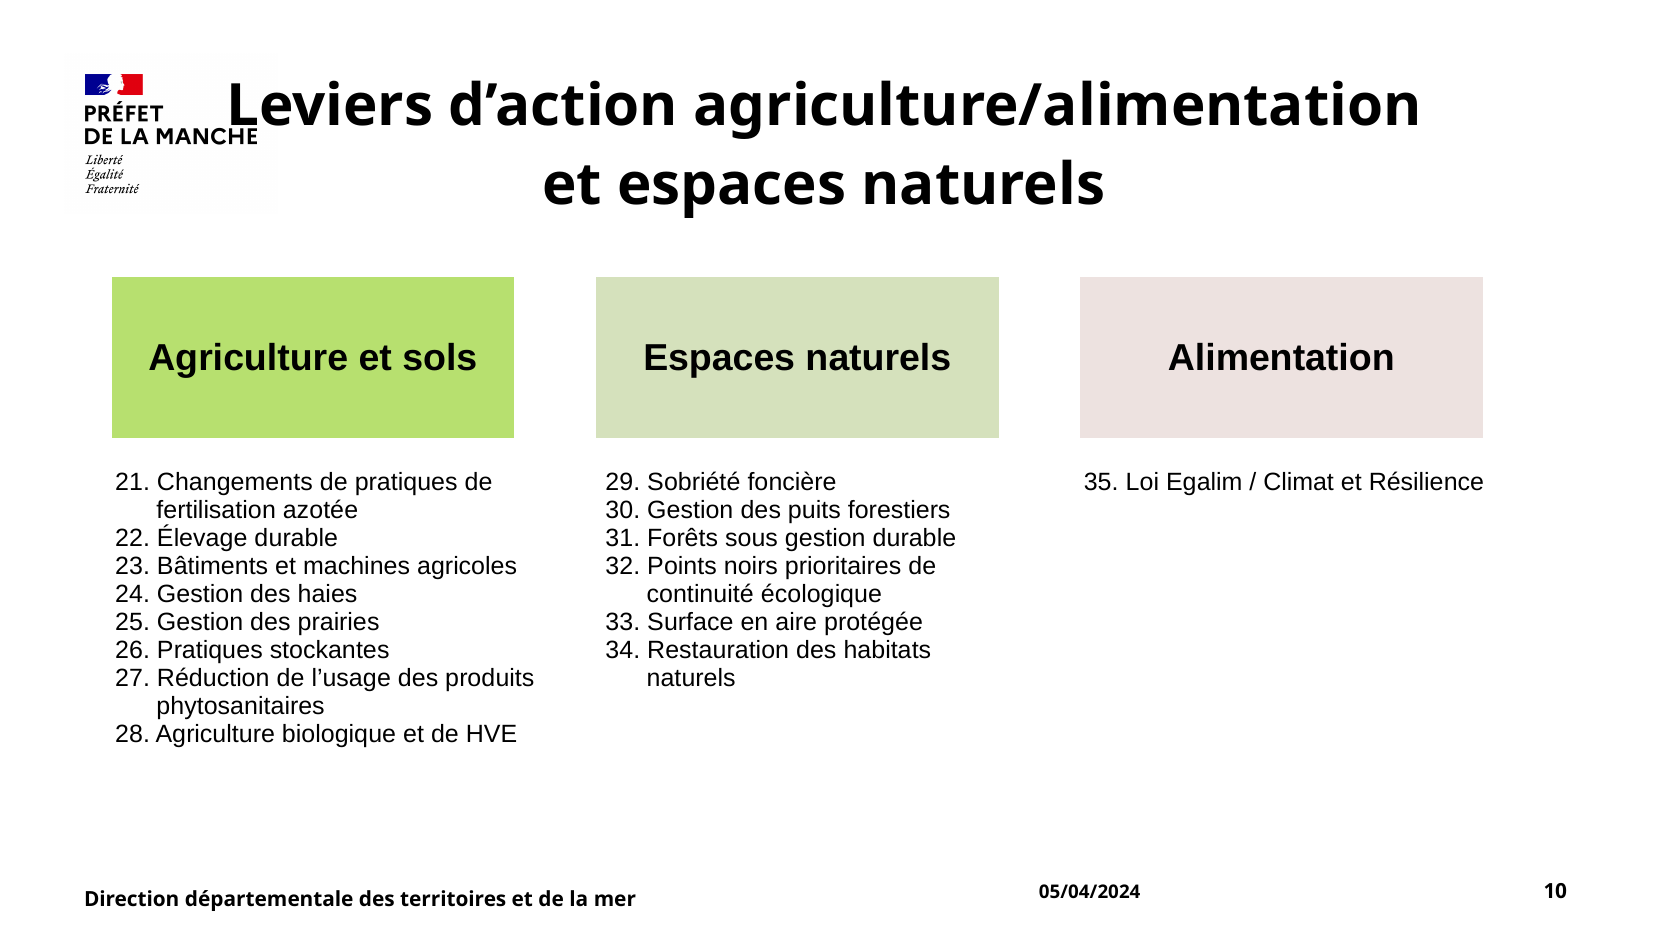

# Leviers d’action agriculture/alimentation et espaces naturels
Agriculture et sols
Espaces naturels
Alimentation
21. Changements de pratiques de fertilisation azotée
22. Élevage durable
23. Bâtiments et machines agricoles
24. Gestion des haies
25. Gestion des prairies
26. Pratiques stockantes
27. Réduction de l’usage des produits phytosanitaires
28. Agriculture biologique et de HVE
29. Sobriété foncière
30. Gestion des puits forestiers
31. Forêts sous gestion durable
32. Points noirs prioritaires de continuité écologique
33. Surface en aire protégée
34. Restauration des habitats naturels
35. Loi Egalim / Climat et Résilience
10